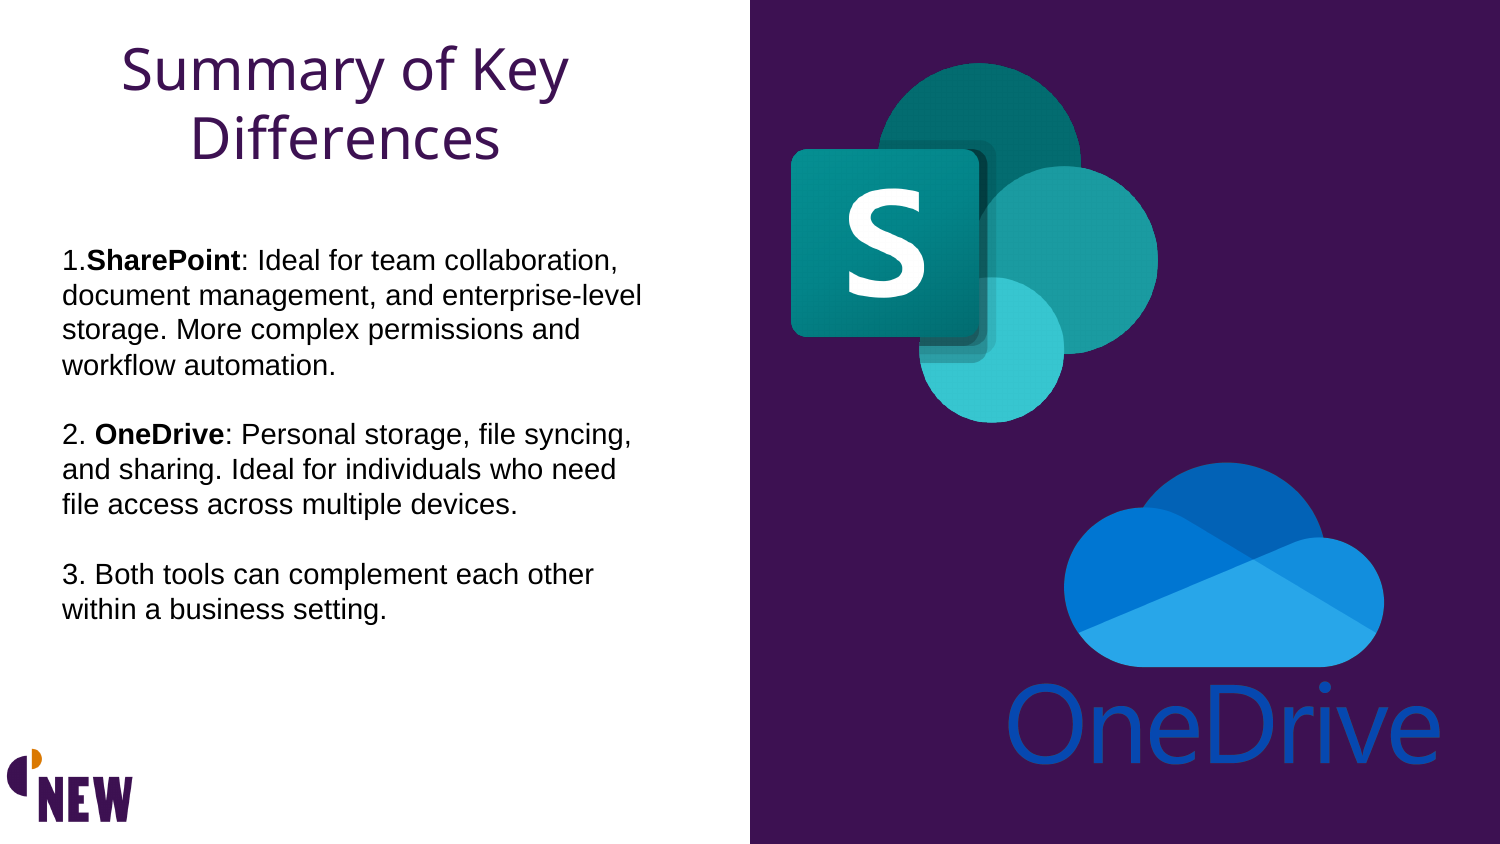

# Summary of Key Differences
1.SharePoint: Ideal for team collaboration, document management, and enterprise-level storage. More complex permissions and workflow automation.
2. OneDrive: Personal storage, file syncing, and sharing. Ideal for individuals who need file access across multiple devices.
3. Both tools can complement each other within a business setting.